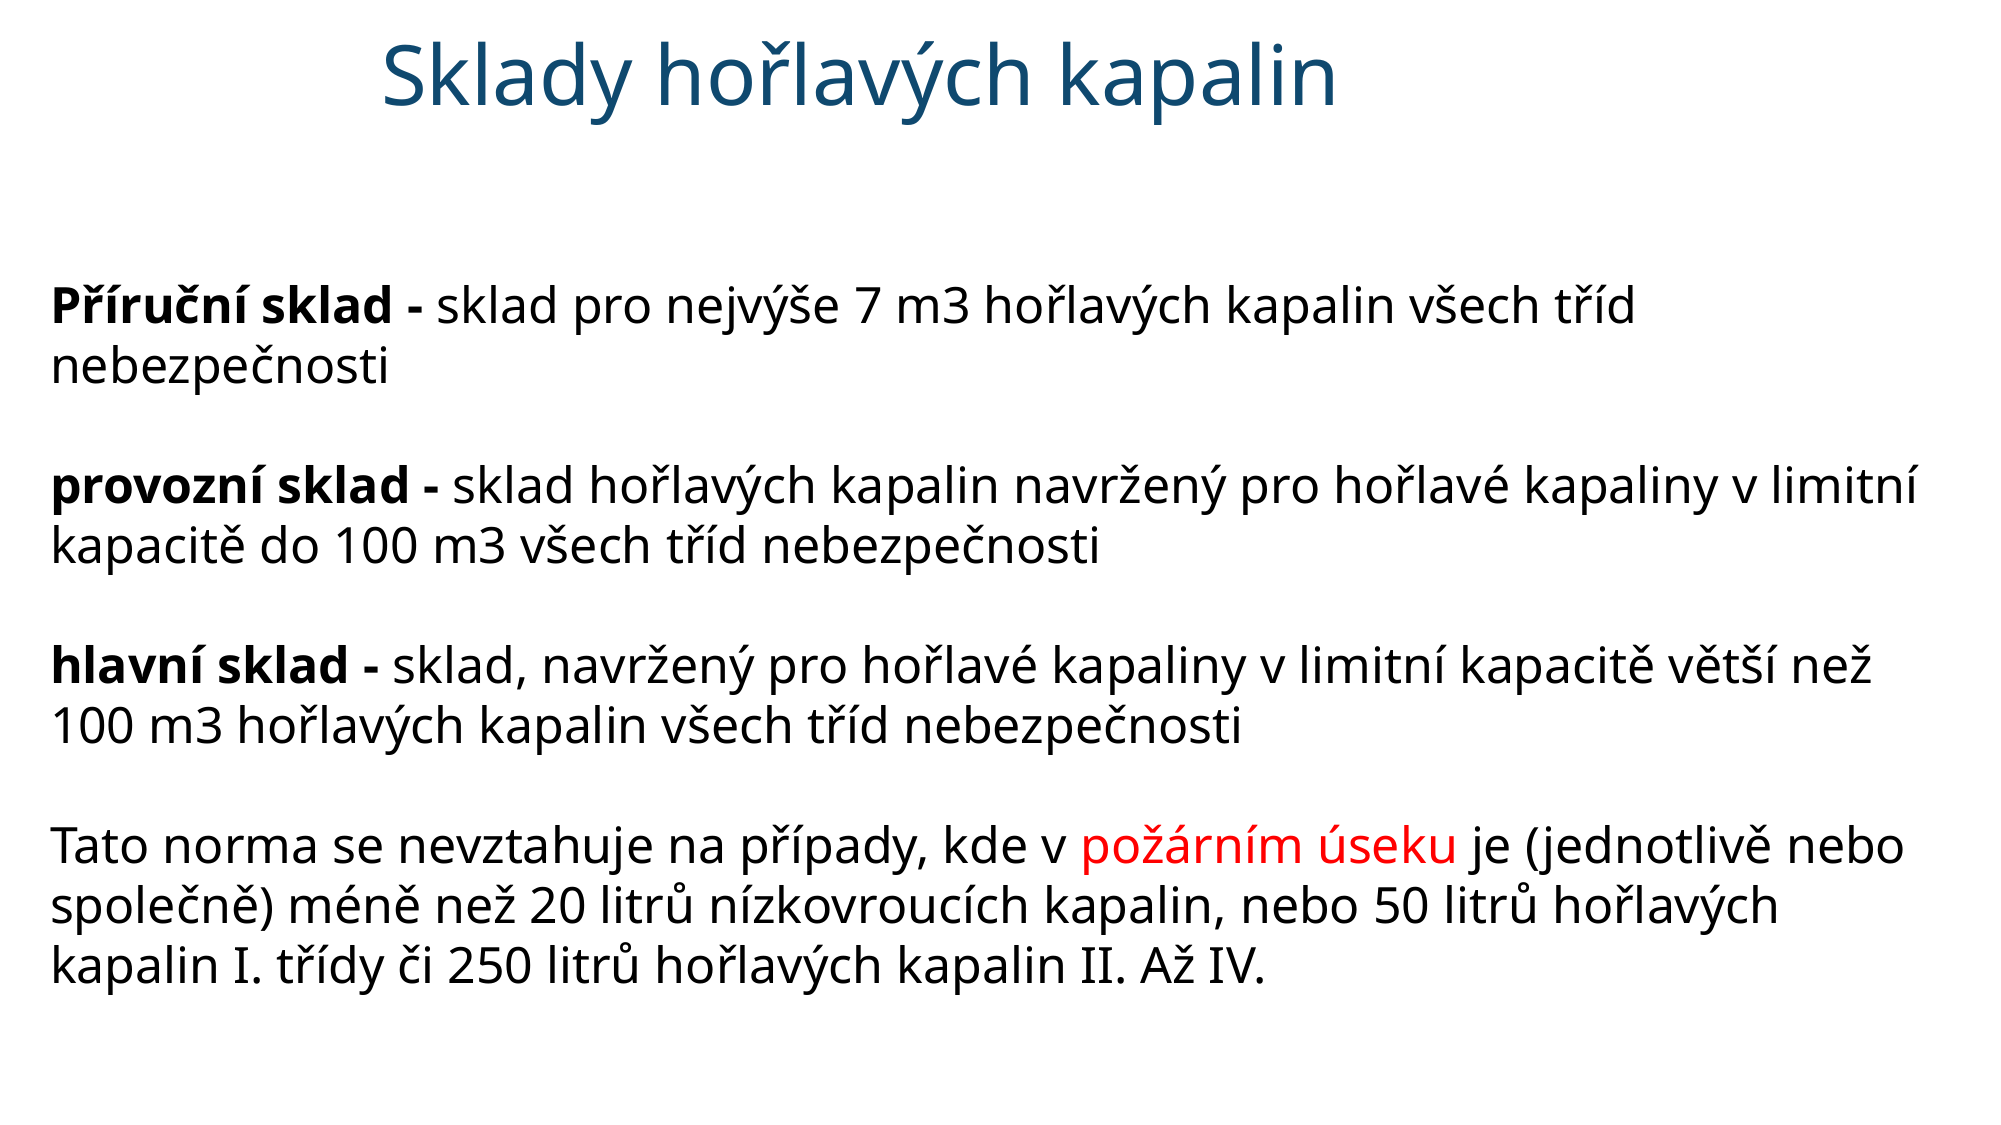

Sklady hořlavých kapalin
# Příruční sklad - sklad pro nejvýše 7 m3 hořlavých kapalin všech tříd nebezpečnosti provozní sklad - sklad hořlavých kapalin navržený pro hořlavé kapaliny v limitní kapacitě do 100 m3 všech tříd nebezpečnosti hlavní sklad - sklad, navržený pro hořlavé kapaliny v limitní kapacitě větší než 100 m3 hořlavých kapalin všech tříd nebezpečnosti Tato norma se nevztahuje na případy, kde v požárním úseku je (jednotlivě nebo společně) méně než 20 litrů nízkovroucích kapalin, nebo 50 litrů hořlavých kapalin I. třídy či 250 litrů hořlavých kapalin II. Až IV.